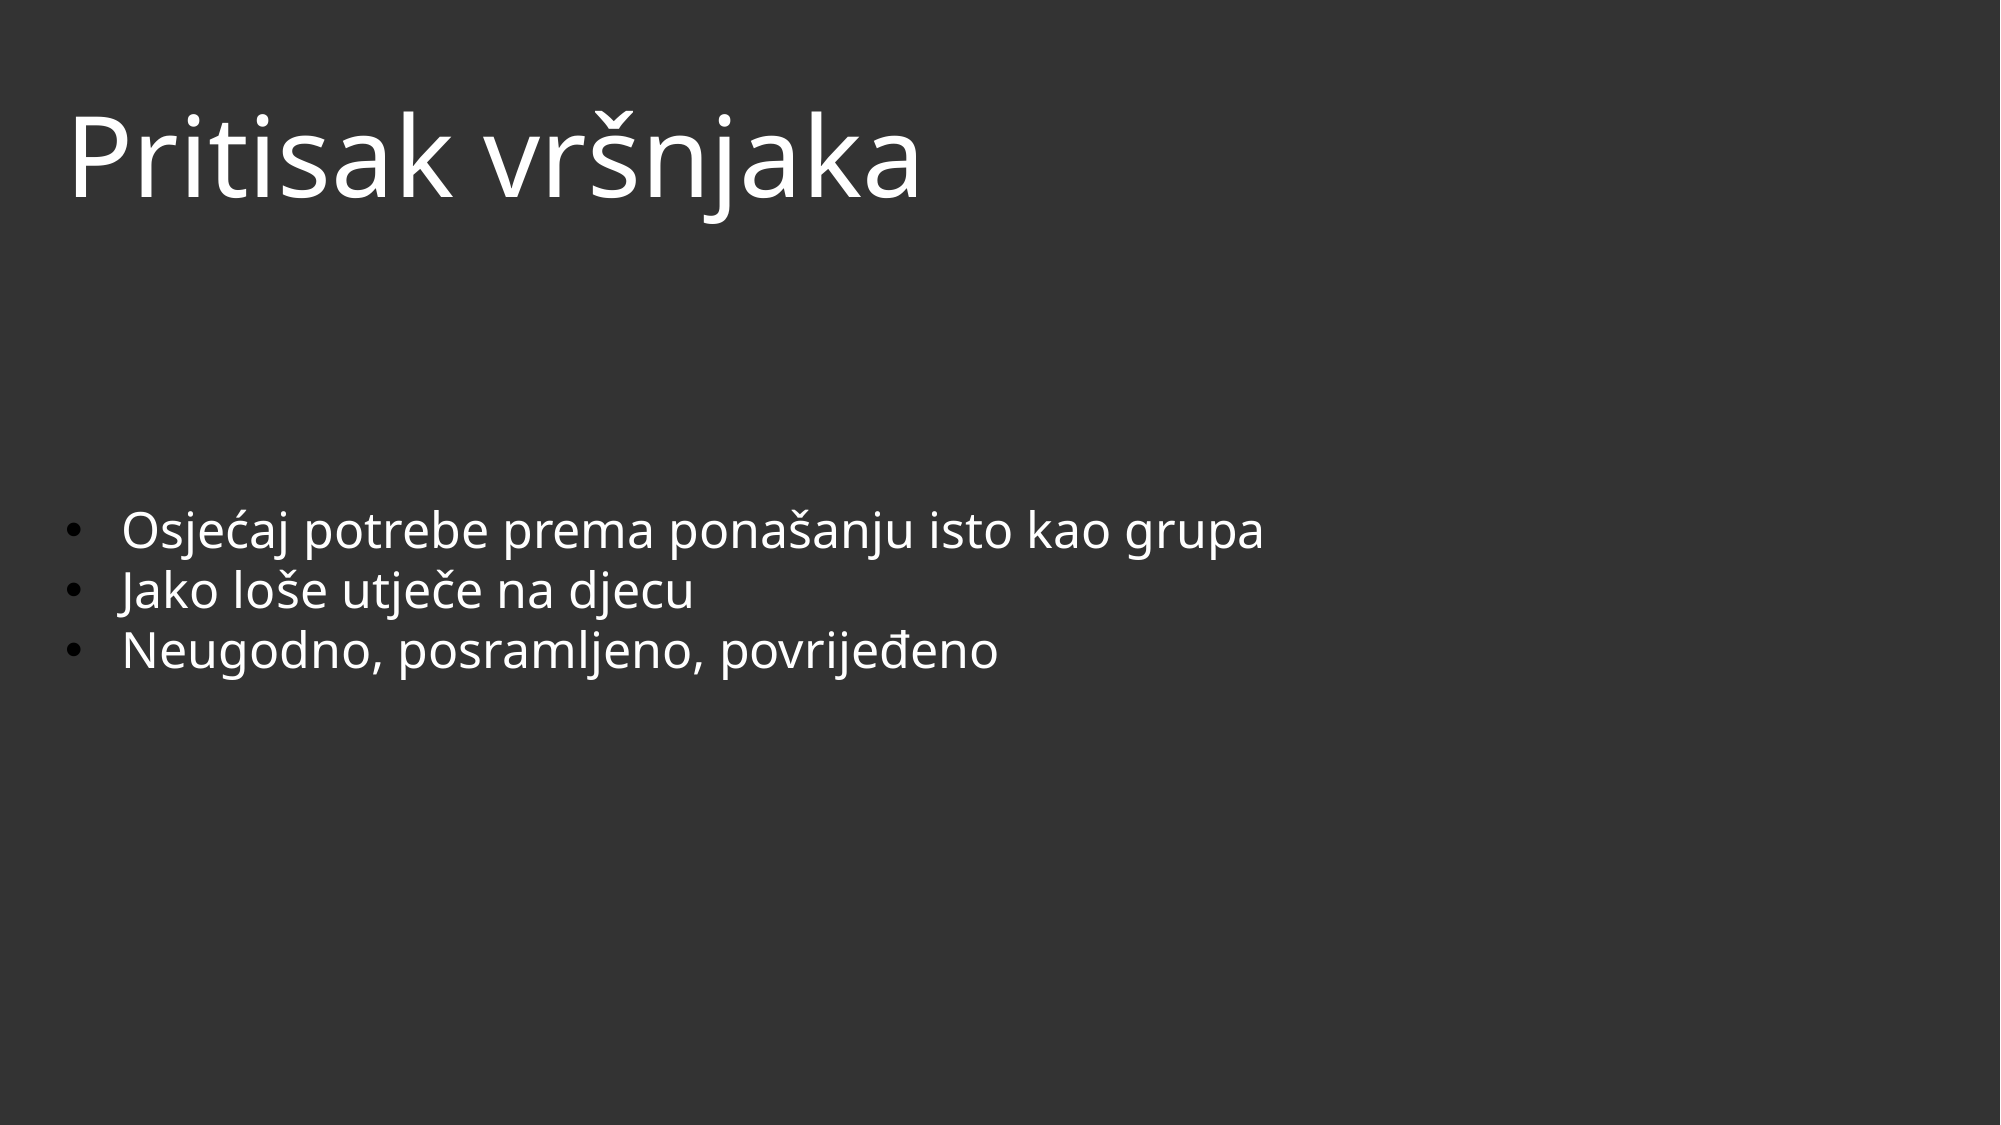

Pritisak vršnjaka
Osjećaj potrebe prema ponašanju isto kao grupa
Jako loše utječe na djecu
Neugodno, posramljeno, povrijeđeno